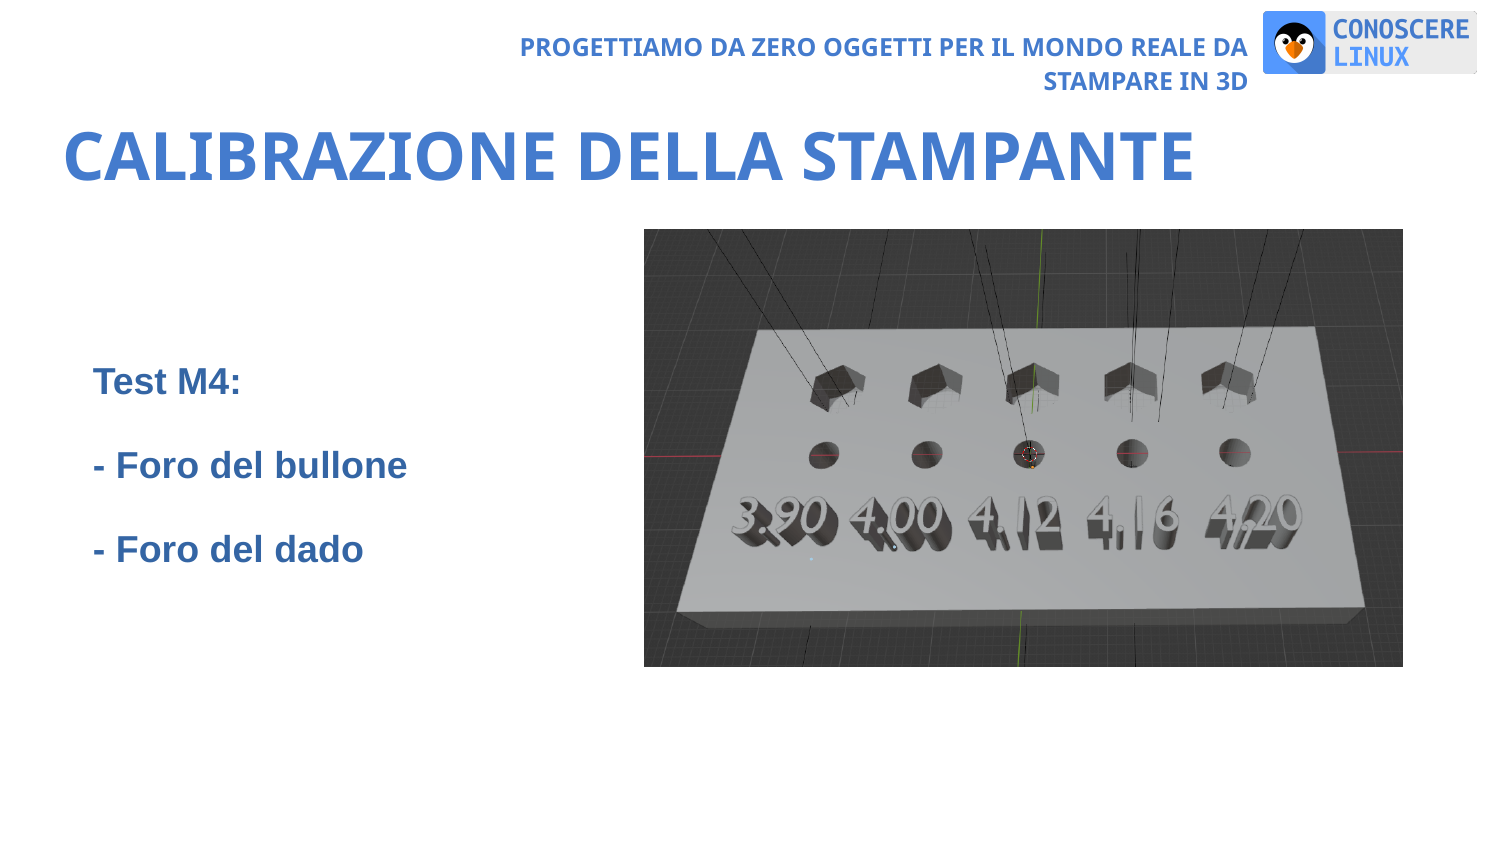

PROGETTIAMO DA ZERO OGGETTI PER IL MONDO REALE DA STAMPARE IN 3D
CALIBRAZIONE DELLA STAMPANTE
Test M4:
- Foro del bullone
- Foro del dado